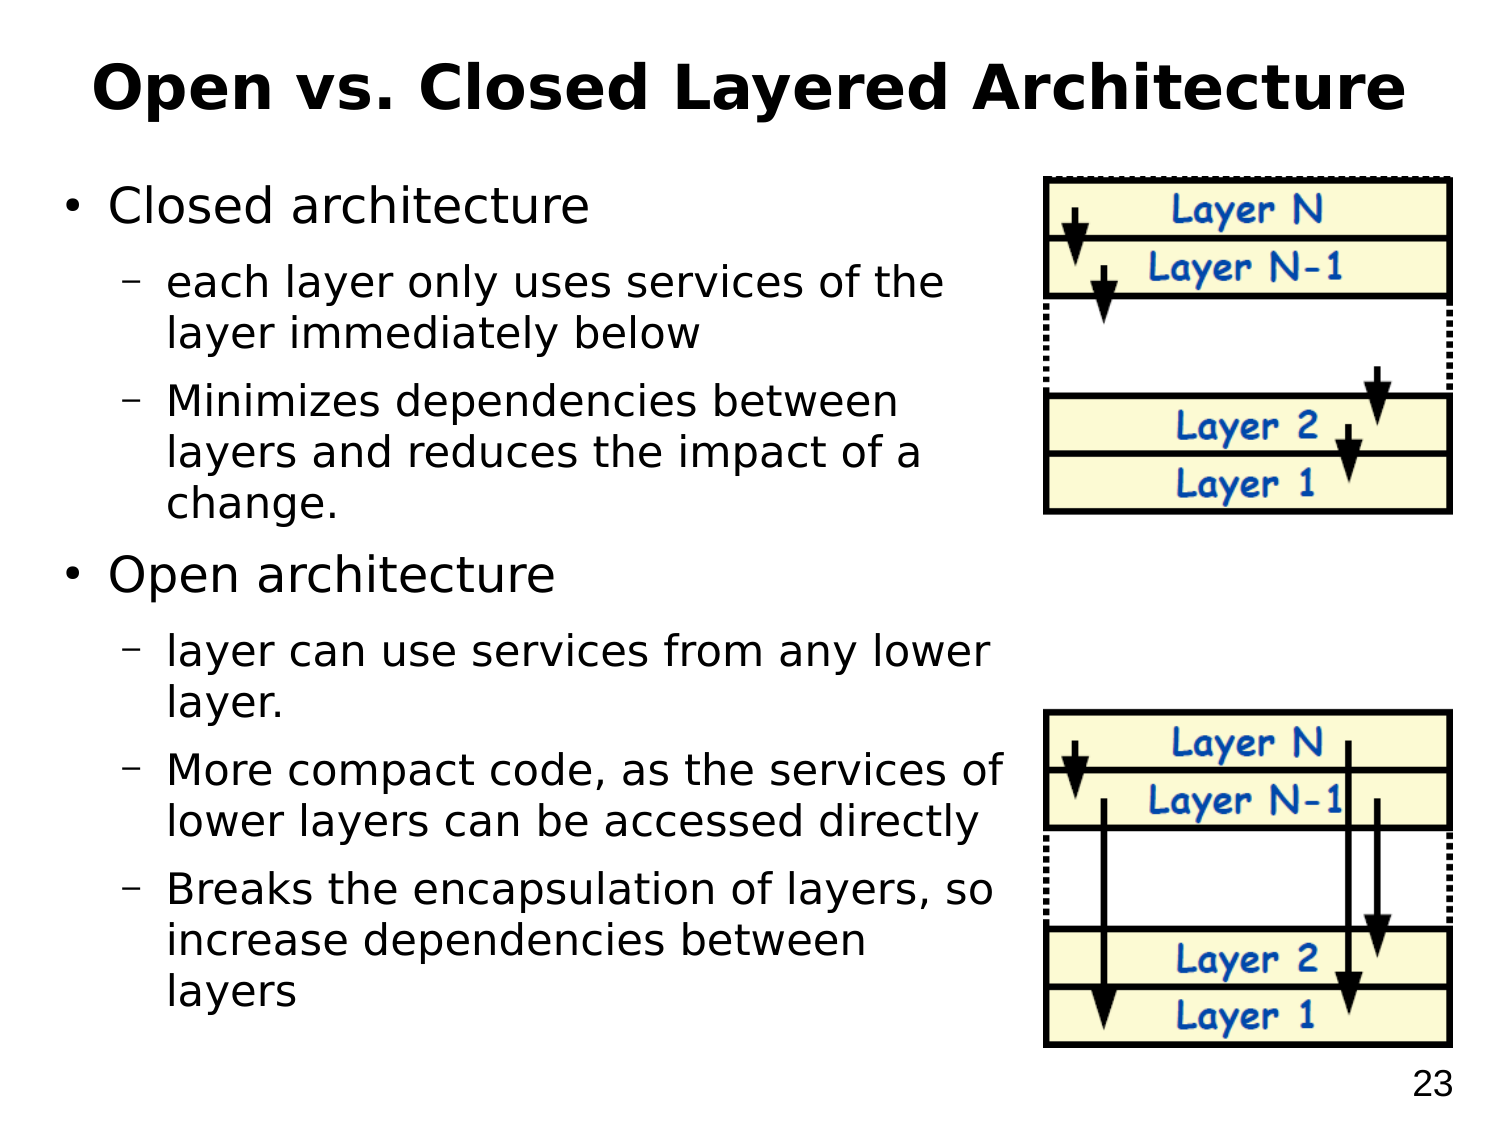

# Open vs. Closed Layered Architecture
Closed architecture
each layer only uses services of the layer immediately below
Minimizes dependencies between layers and reduces the impact of a change.
Open architecture
layer can use services from any lower layer.
More compact code, as the services of lower layers can be accessed directly
Breaks the encapsulation of layers, so increase dependencies between layers